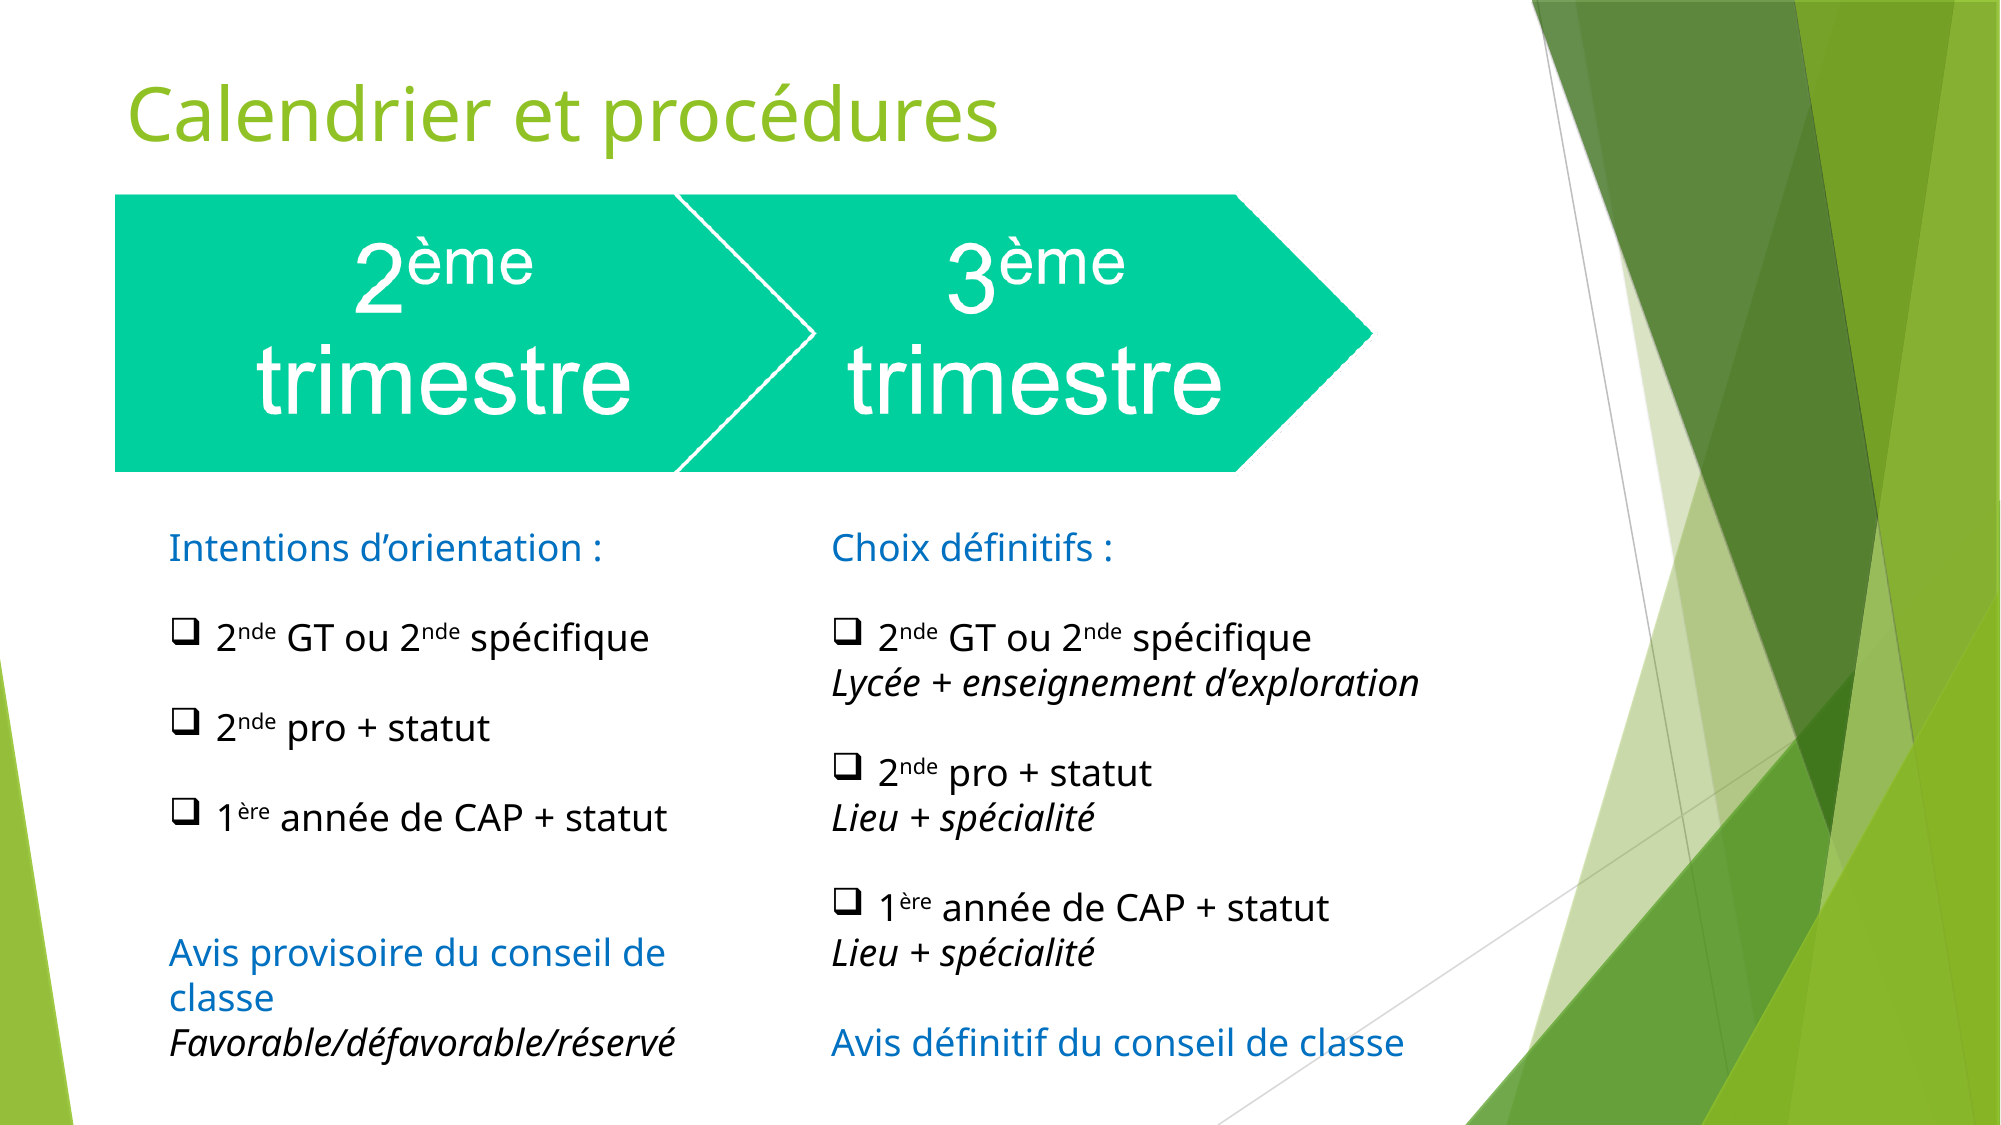

# Calendrier et procédures
Intentions d’orientation :
2nde GT ou 2nde spécifique
2nde pro + statut
1ère année de CAP + statut
Avis provisoire du conseil de classe
Favorable/défavorable/réservé
Choix définitifs :
2nde GT ou 2nde spécifique
Lycée + enseignement d’exploration
2nde pro + statut
Lieu + spécialité
1ère année de CAP + statut
Lieu + spécialité
Avis définitif du conseil de classe